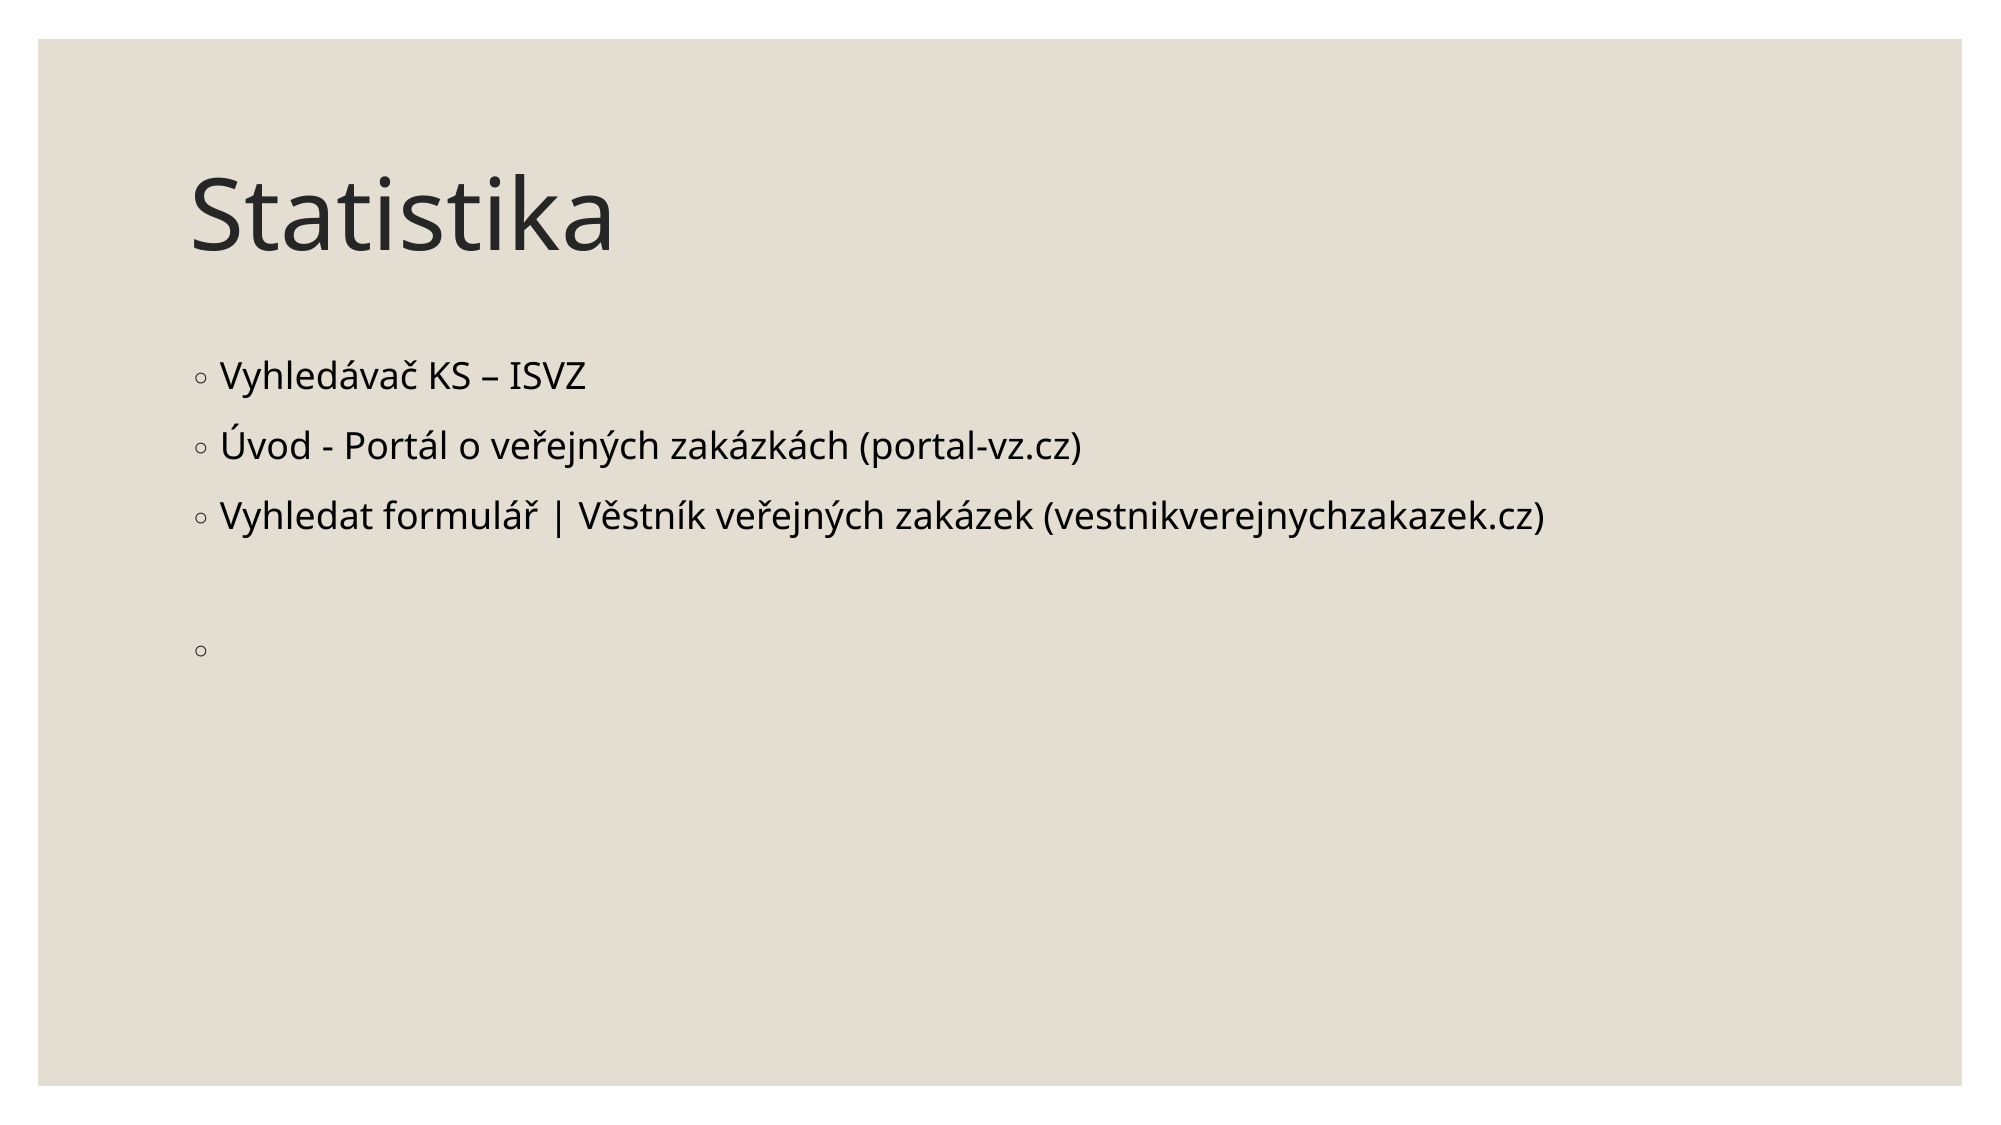

# Statistika
Vyhledávač KS – ISVZ
Úvod - Portál o veřejných zakázkách (portal-vz.cz)
Vyhledat formulář | Věstník veřejných zakázek (vestnikverejnychzakazek.cz)